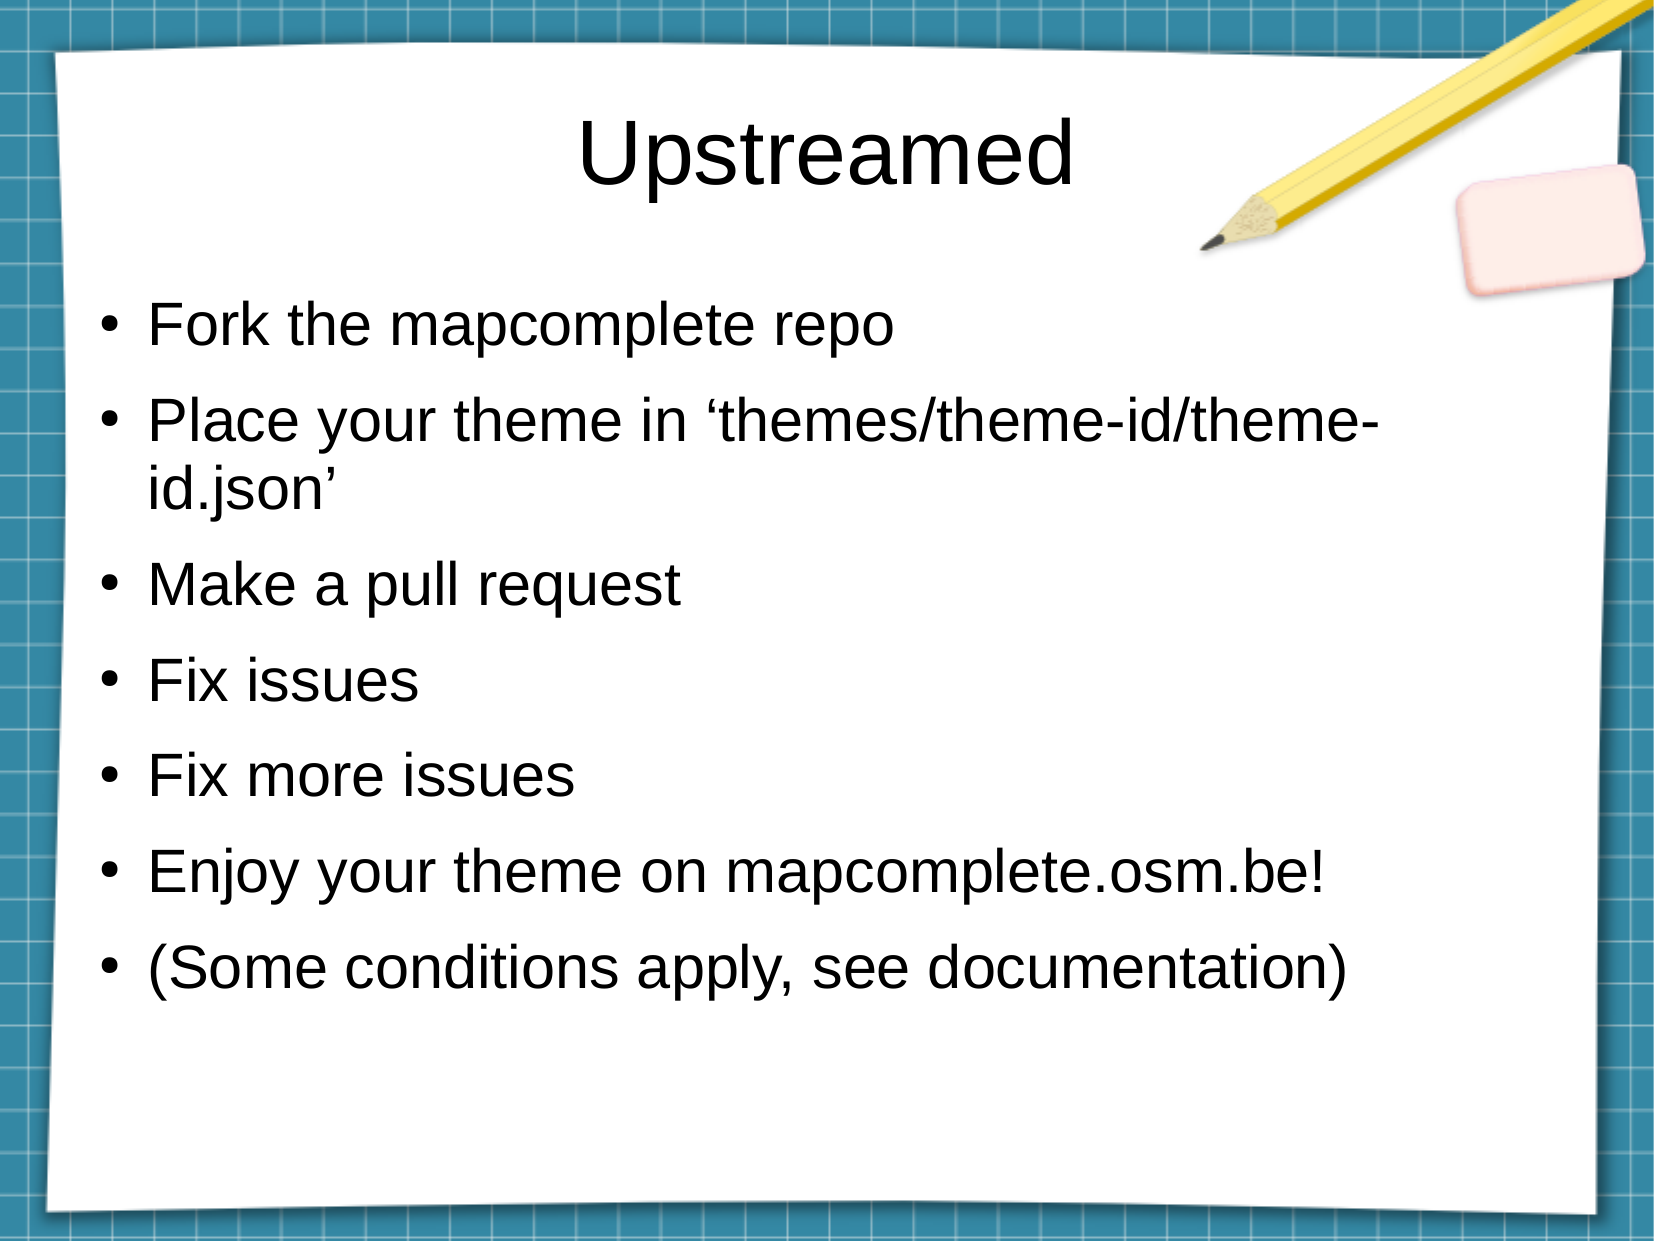

# Upstreamed
Fork the mapcomplete repo
Place your theme in ‘themes/theme-id/theme-id.json’
Make a pull request
Fix issues
Fix more issues
Enjoy your theme on mapcomplete.osm.be!
(Some conditions apply, see documentation)